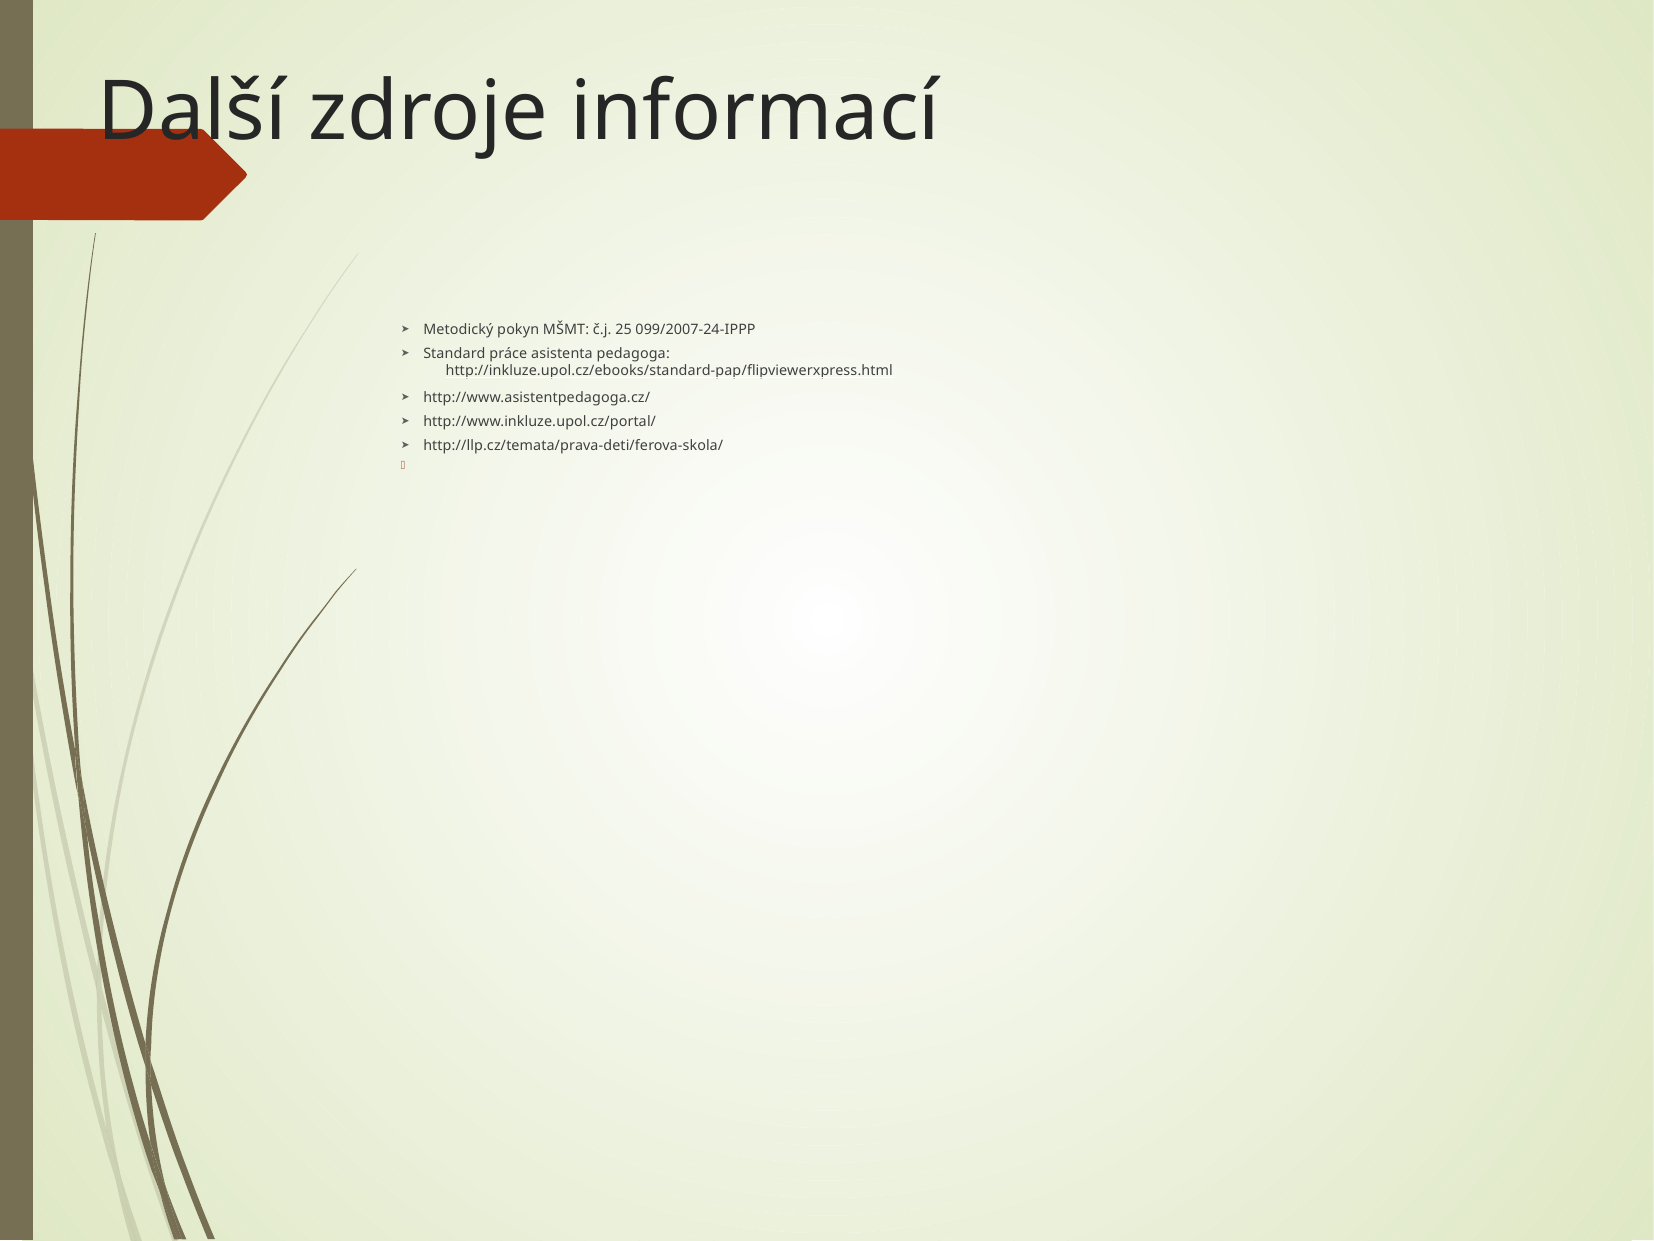

# Další zdroje informací
Metodický pokyn MŠMT: č.j. 25 099/2007-24-IPPP
Standard práce asistenta pedagoga: http://inkluze.upol.cz/ebooks/standard-pap/flipviewerxpress.html
http://www.asistentpedagoga.cz/
http://www.inkluze.upol.cz/portal/
http://llp.cz/temata/prava-deti/ferova-skola/